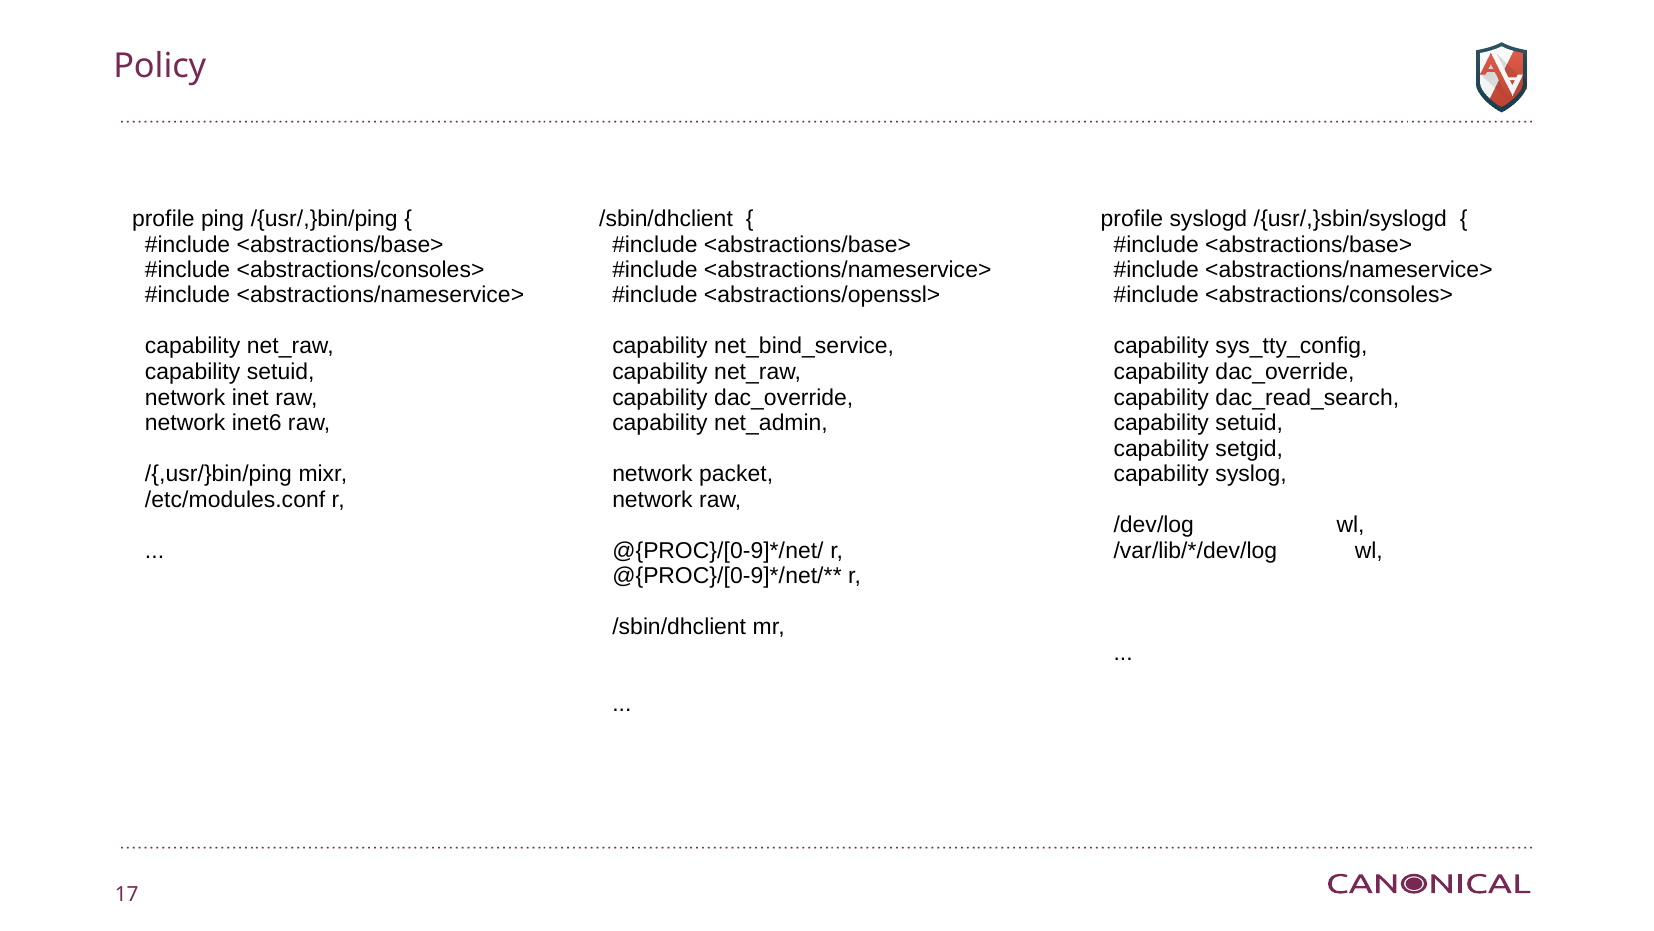

# Policy
profile ping /{usr/,}bin/ping {
 #include <abstractions/base>
 #include <abstractions/consoles>
 #include <abstractions/nameservice>
 capability net_raw,
 capability setuid,
 network inet raw,
 network inet6 raw,
 /{,usr/}bin/ping mixr,
 /etc/modules.conf r,
 ...
/sbin/dhclient {
 #include <abstractions/base>
 #include <abstractions/nameservice>
 #include <abstractions/openssl>
 capability net_bind_service,
 capability net_raw,
 capability dac_override,
 capability net_admin,
 network packet,
 network raw,
 @{PROC}/[0-9]*/net/ r,
 @{PROC}/[0-9]*/net/** r,
 /sbin/dhclient mr,
 ...
profile syslogd /{usr/,}sbin/syslogd {
 #include <abstractions/base>
 #include <abstractions/nameservice>
 #include <abstractions/consoles>
 capability sys_tty_config,
 capability dac_override,
 capability dac_read_search,
 capability setuid,
 capability setgid,
 capability syslog,
 /dev/log wl,
 /var/lib/*/dev/log wl,
 ...